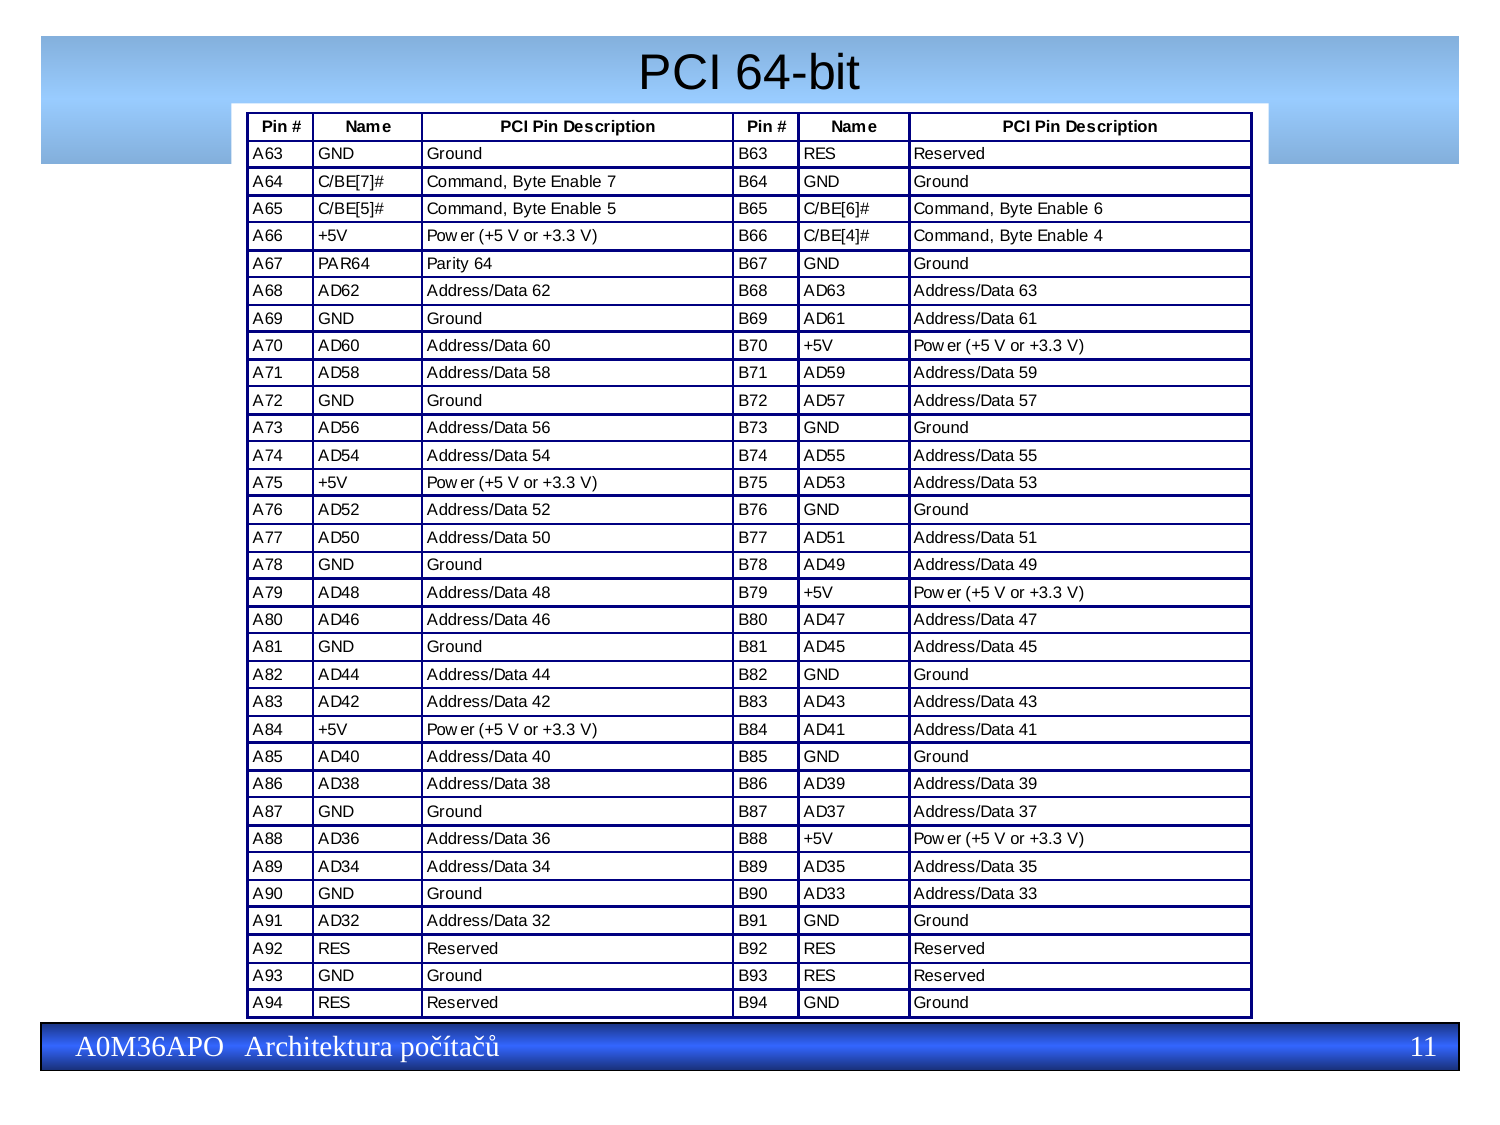

# PCI 64-bit
A0M36APO Architektura počítačů
11